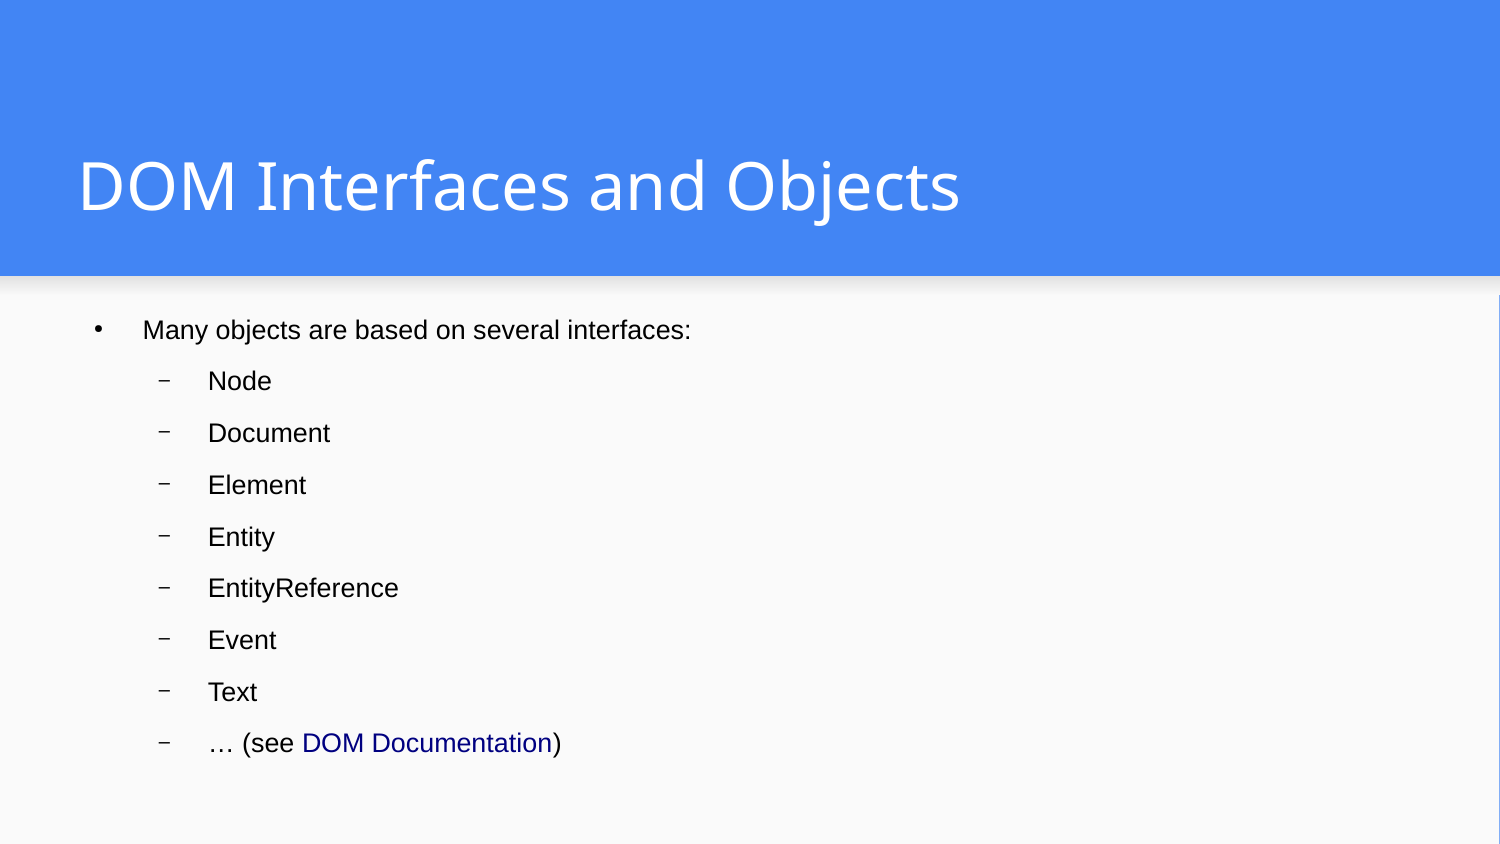

# DOM Interfaces and Objects
Many objects are based on several interfaces:
Node
Document
Element
Entity
EntityReference
Event
Text
… (see DOM Documentation)